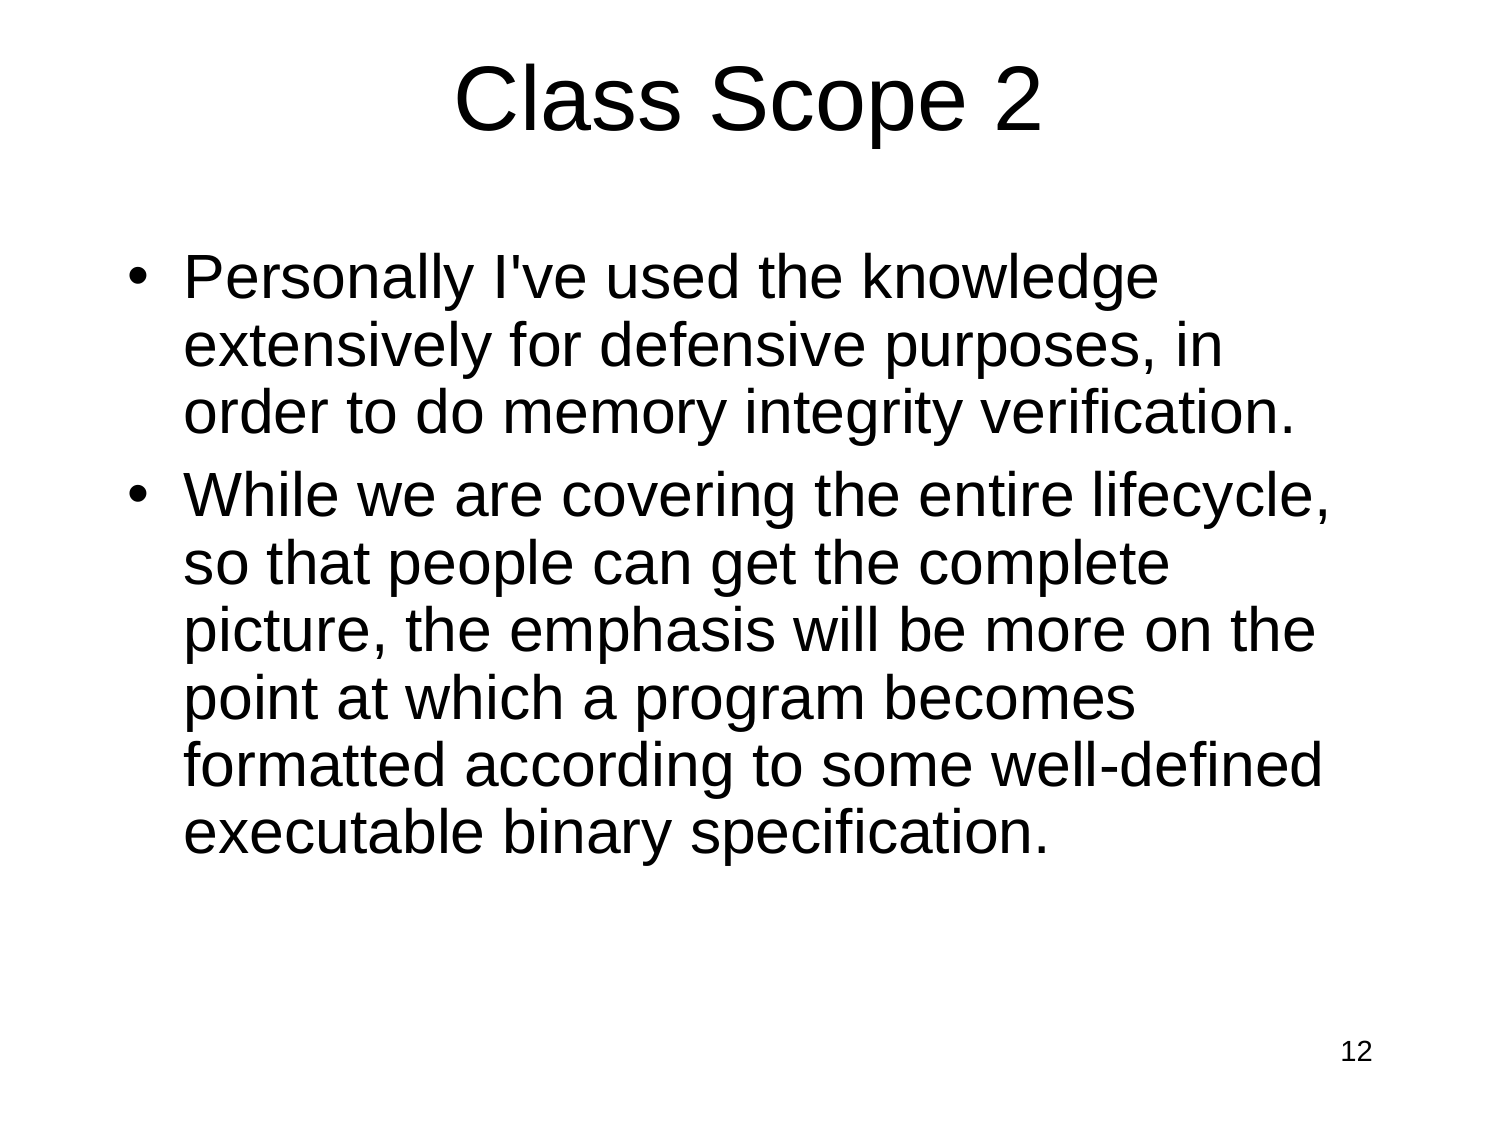

# Class Scope 2
Personally I've used the knowledge extensively for defensive purposes, in order to do memory integrity verification.
While we are covering the entire lifecycle, so that people can get the complete picture, the emphasis will be more on the point at which a program becomes formatted according to some well-defined executable binary specification.
12